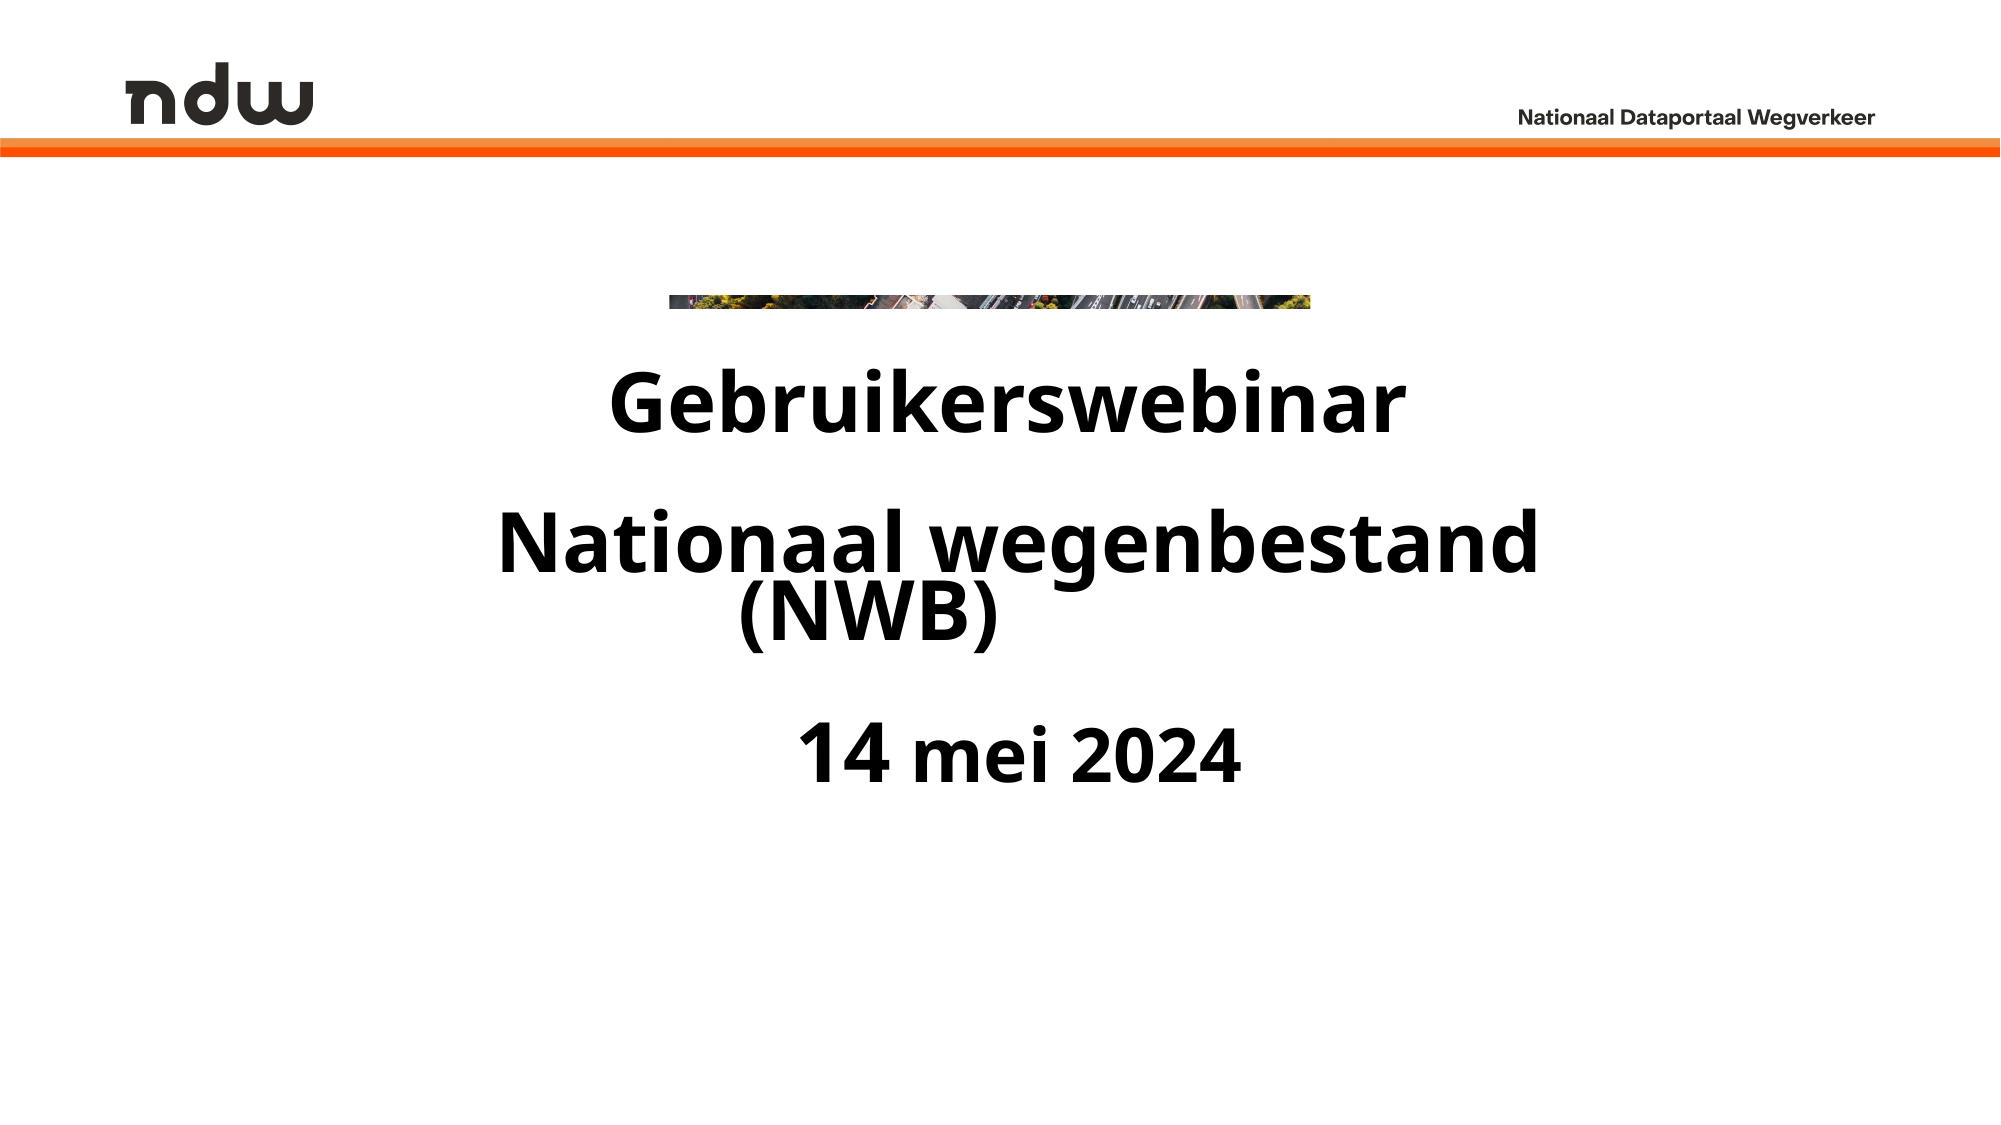

# Gebruikerswebinar
Nationaal wegenbestand (NWB)
14 mei 2024